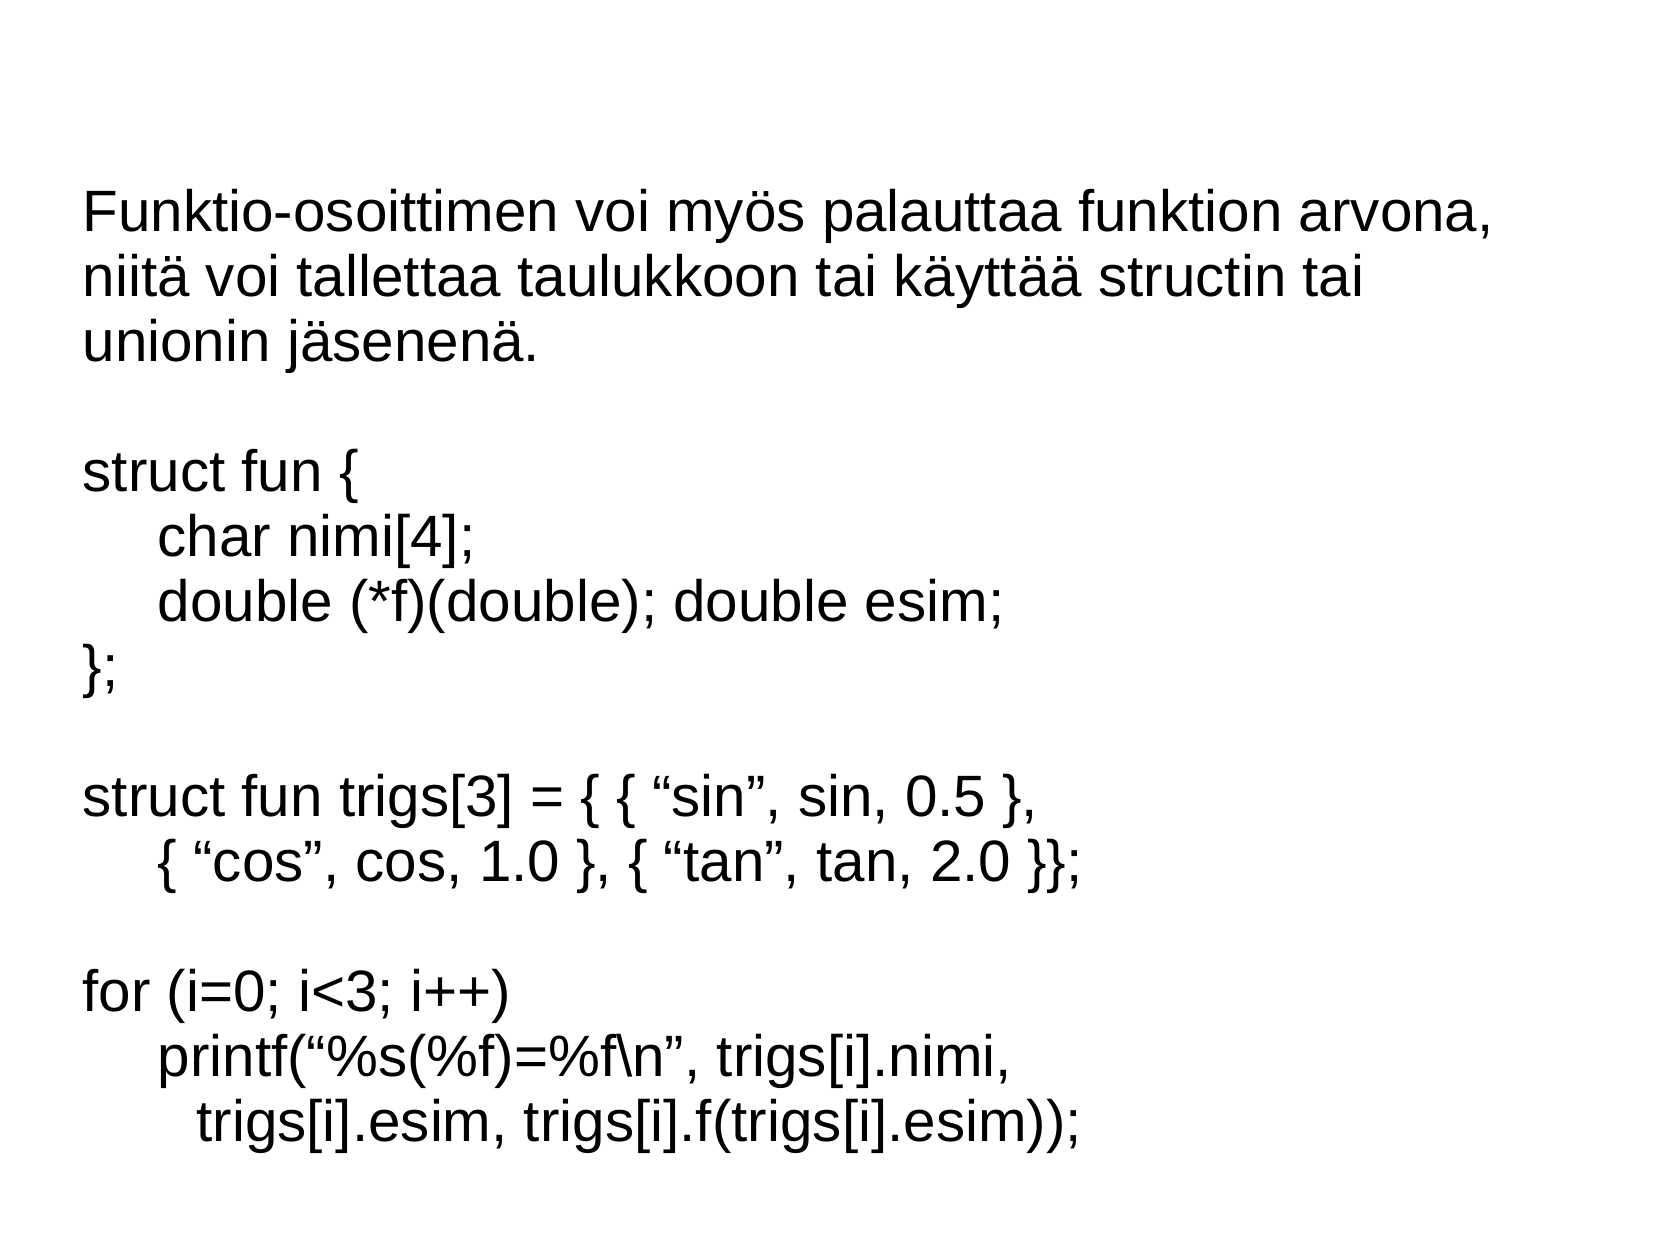

Funktio-osoittimen voi myös palauttaa funktion arvona, niitä voi tallettaa taulukkoon tai käyttää structin tai unionin jäsenenä.
struct fun {
	char nimi[4];
	double (*f)(double); double esim;
};
struct fun trigs[3] = { { “sin”, sin, 0.5 },
	{ “cos”, cos, 1.0 }, { “tan”, tan, 2.0 }};
for (i=0; i<3; i++)
	printf(“%s(%f)=%f\n”, trigs[i].nimi,
 trigs[i].esim, trigs[i].f(trigs[i].esim));